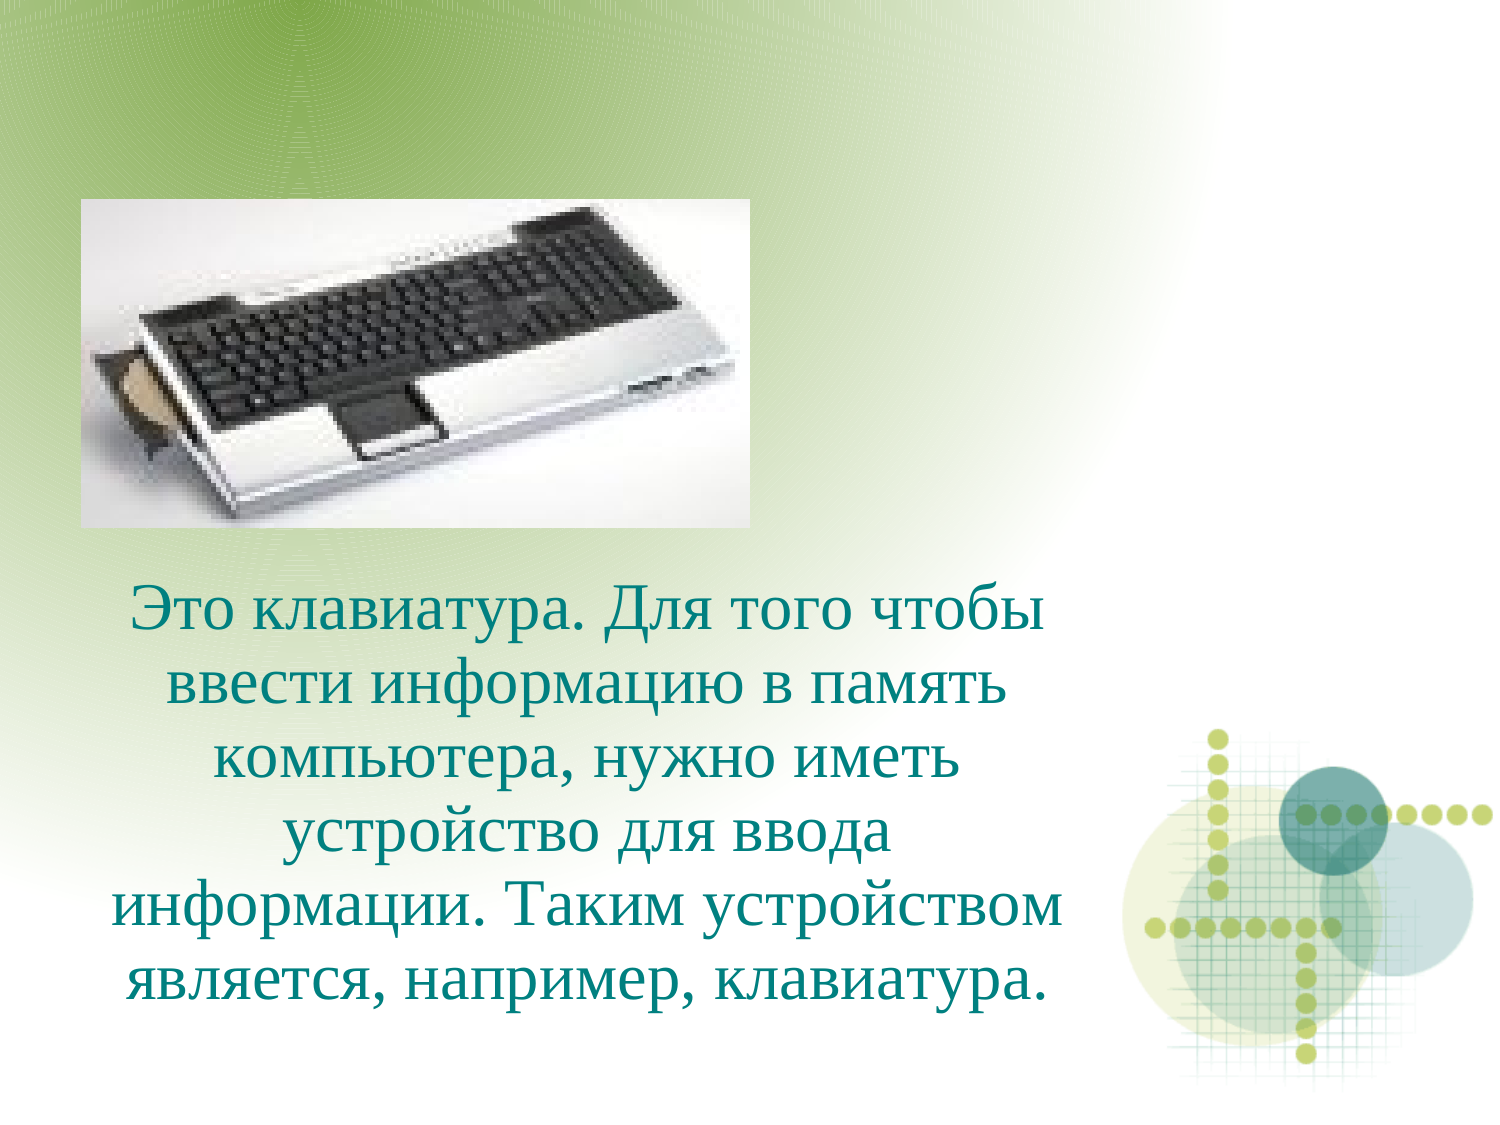

# Это клавиатура. Для того чтобы ввести информацию в память компьютера, нужно иметь устройство для ввода информации. Таким устройством является, например, клавиатура.